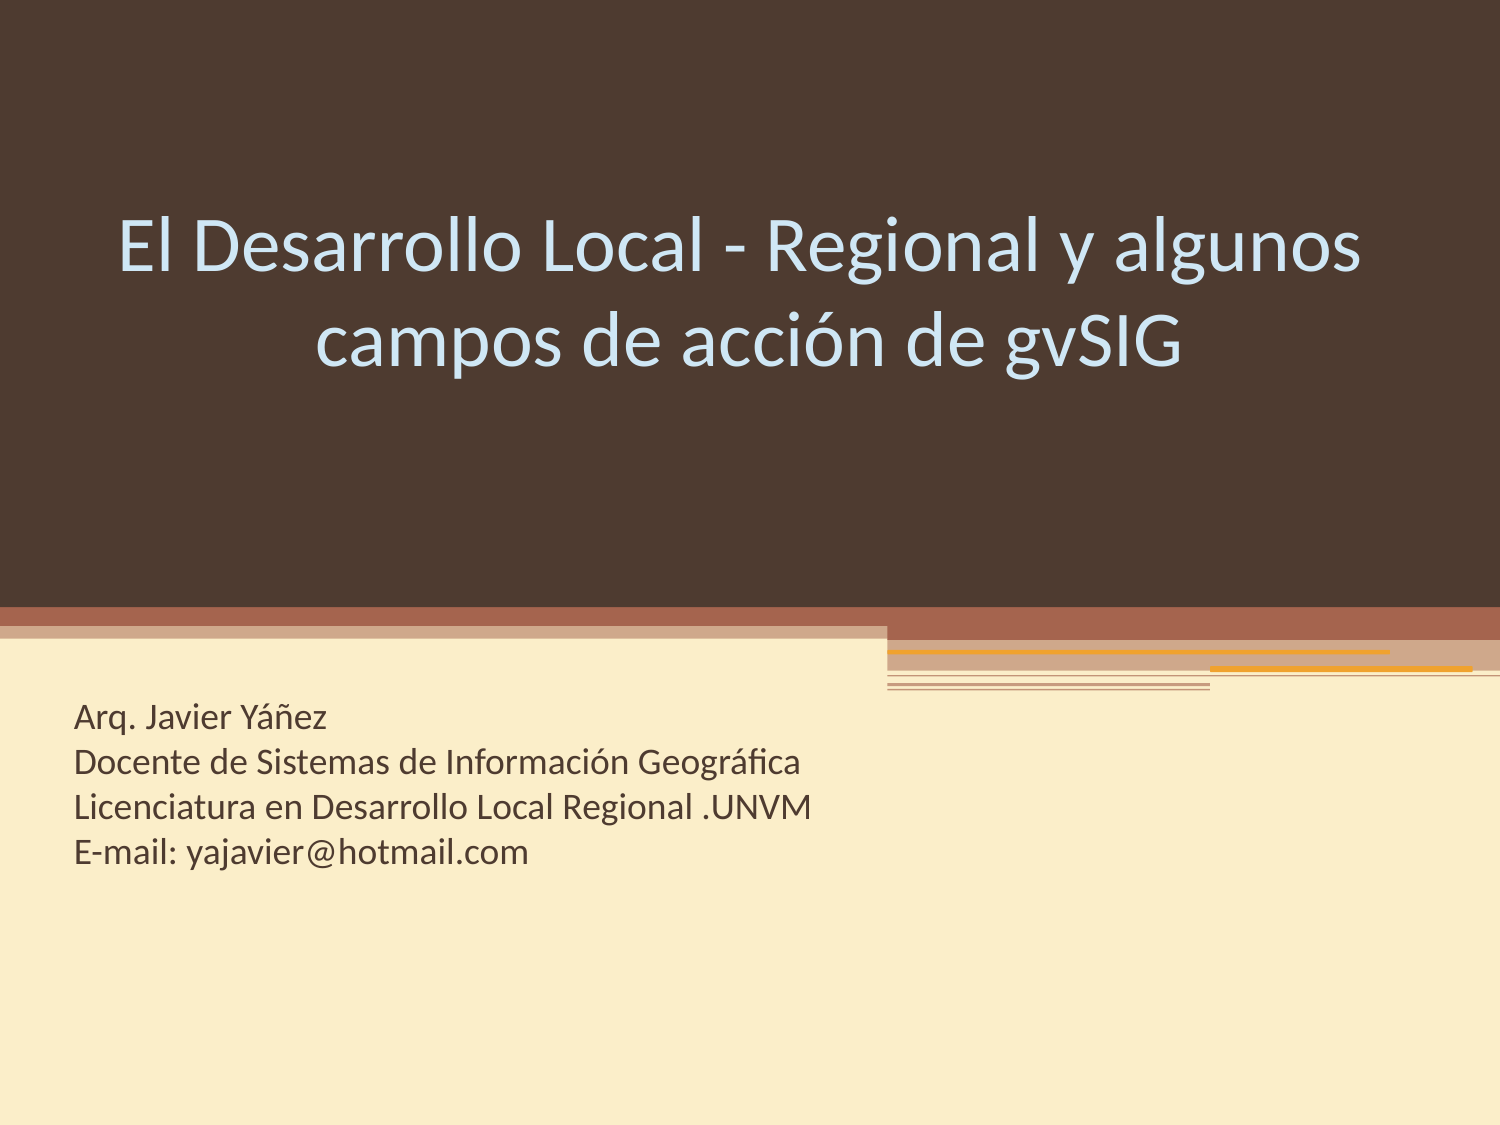

# El Desarrollo Local - Regional y algunos campos de acción de gvSIG
Arq. Javier Yáñez
Docente de Sistemas de Información Geográfica
Licenciatura en Desarrollo Local Regional .UNVM
E-mail: yajavier@hotmail.com